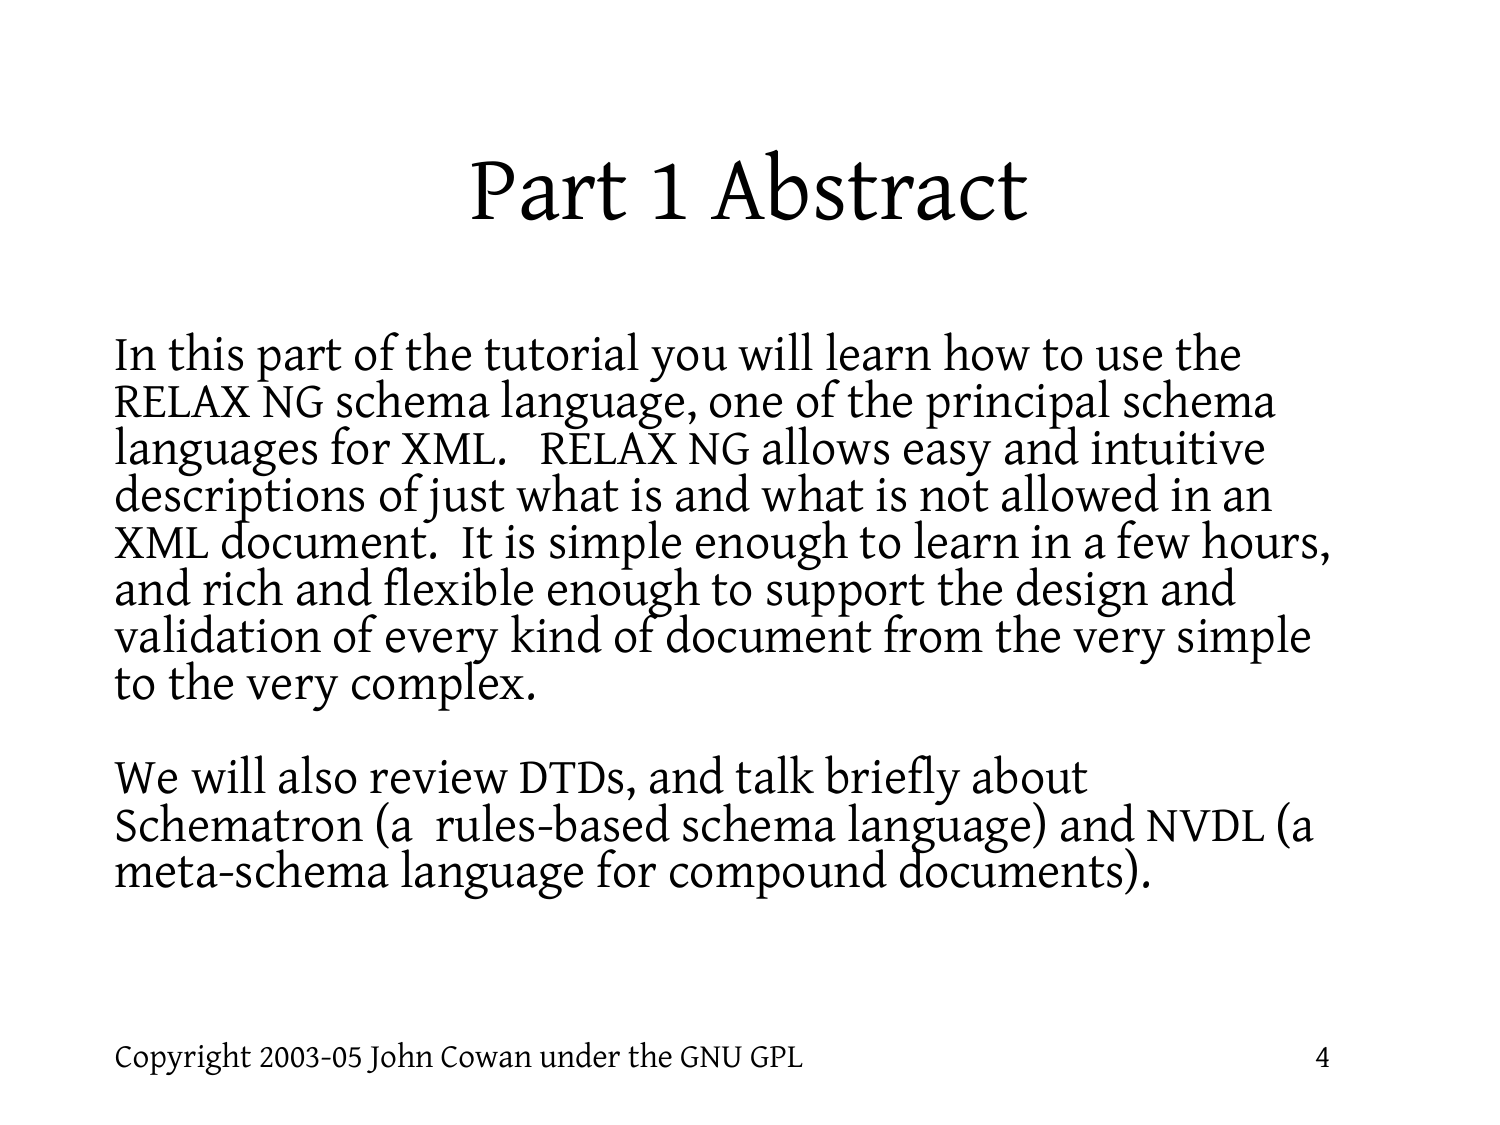

# Part 1 Abstract
In this part of the tutorial you will learn how to use the RELAX NG schema language, one of the principal schema languages for XML. RELAX NG allows easy and intuitive descriptions of just what is and what is not allowed in an XML document. It is simple enough to learn in a few hours, and rich and flexible enough to support the design and validation of every kind of document from the very simple to the very complex.
We will also review DTDs, and talk briefly about Schematron (a rules-based schema language) and NVDL (a meta-schema language for compound documents).